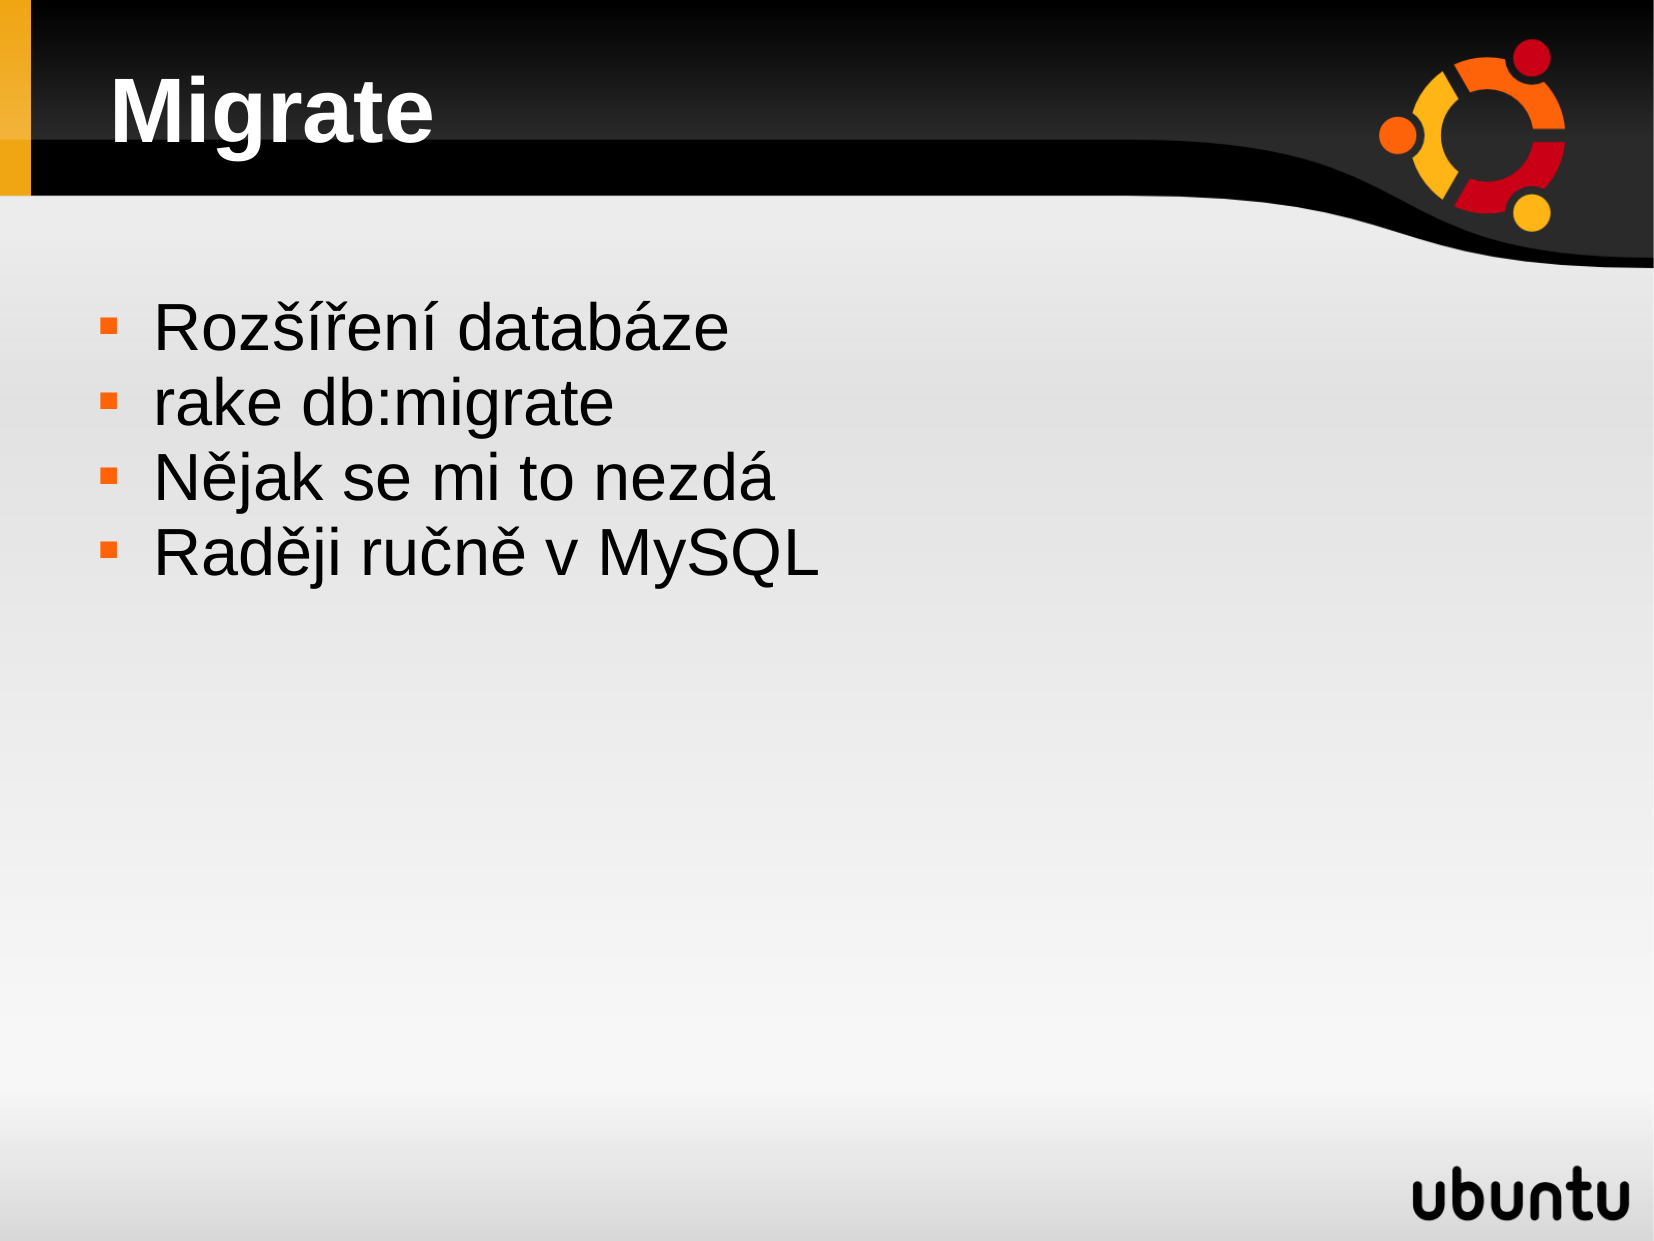

# Migrate
Rozšíření databáze
rake db:migrate
Nějak se mi to nezdá
Raději ručně v MySQL